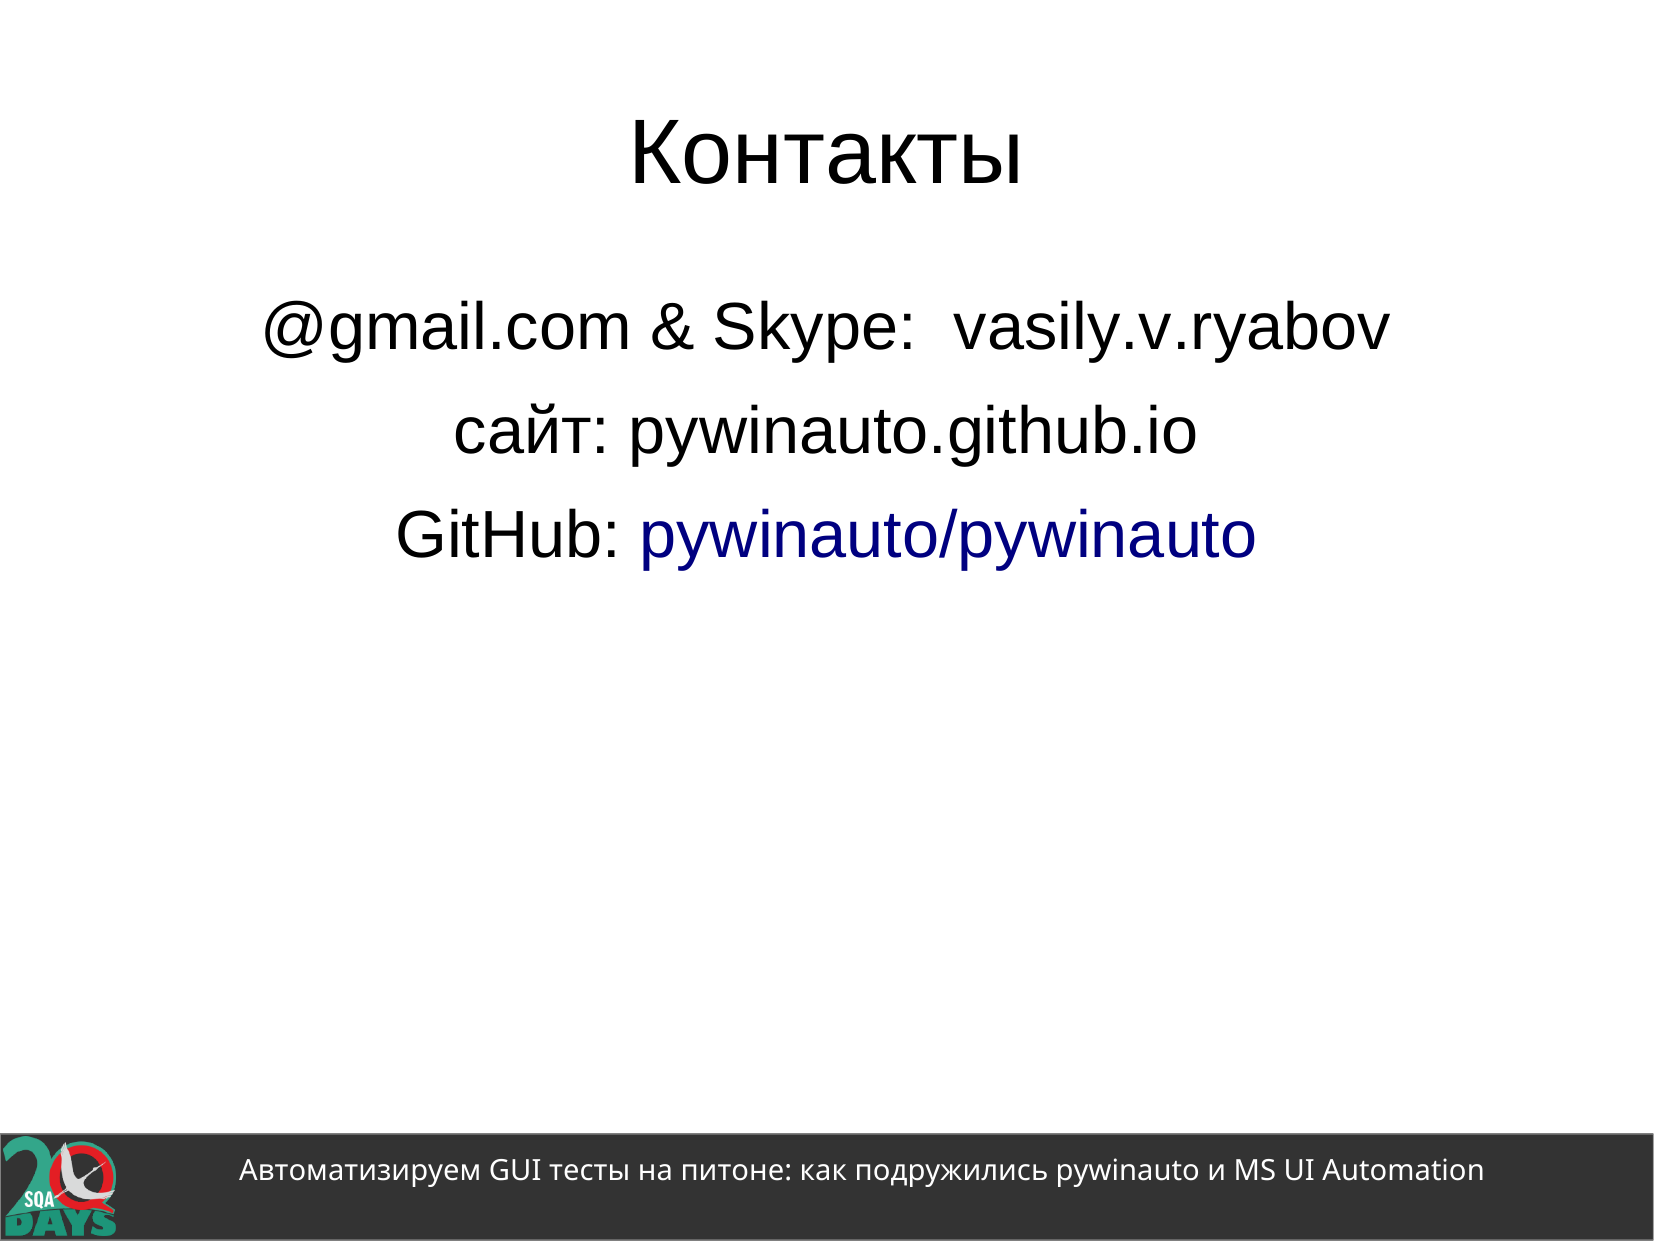

# Контакты
@gmail.com & Skype: vasily.v.ryabov
сайт: pywinauto.github.io
GitHub: pywinauto/pywinauto
Автоматизируем GUI тесты на питоне: как подружились pywinauto и MS UI Automation